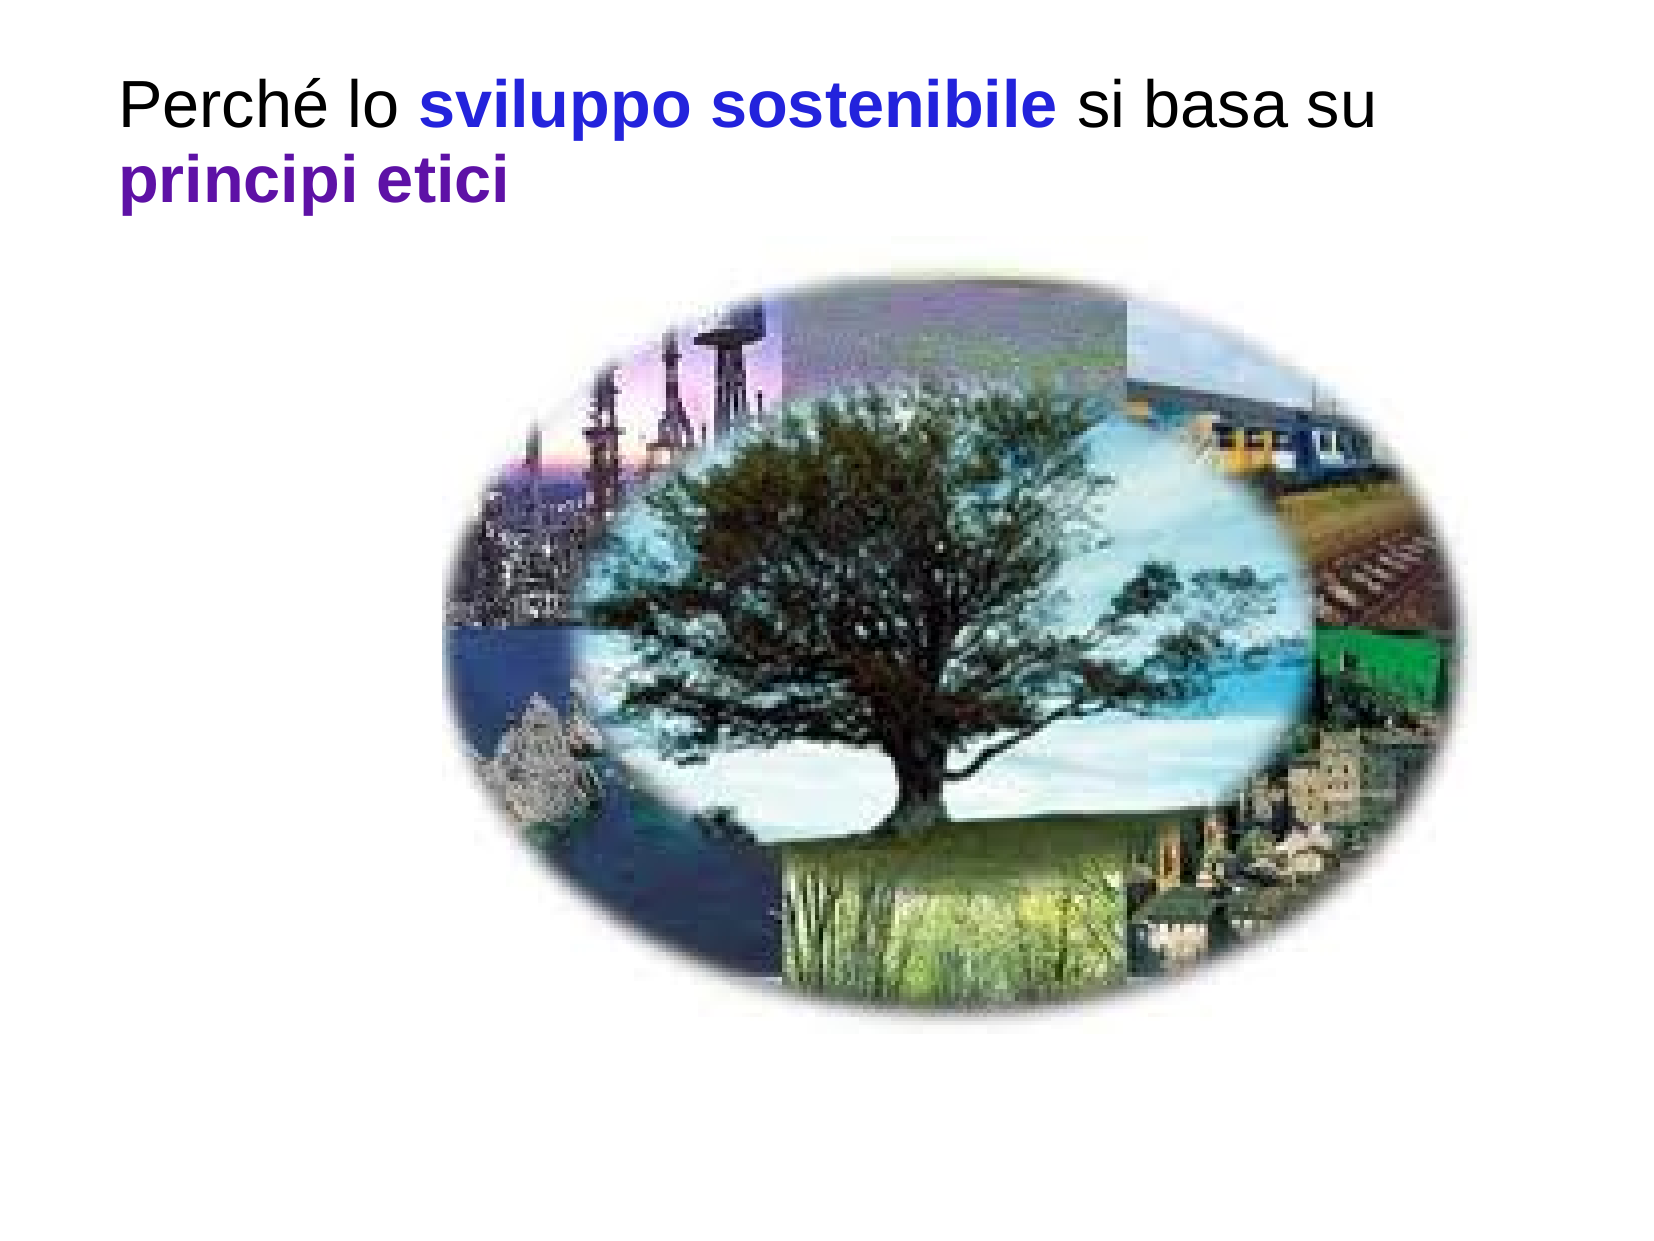

# Perché lo sviluppo sostenibile si basa su principi etici